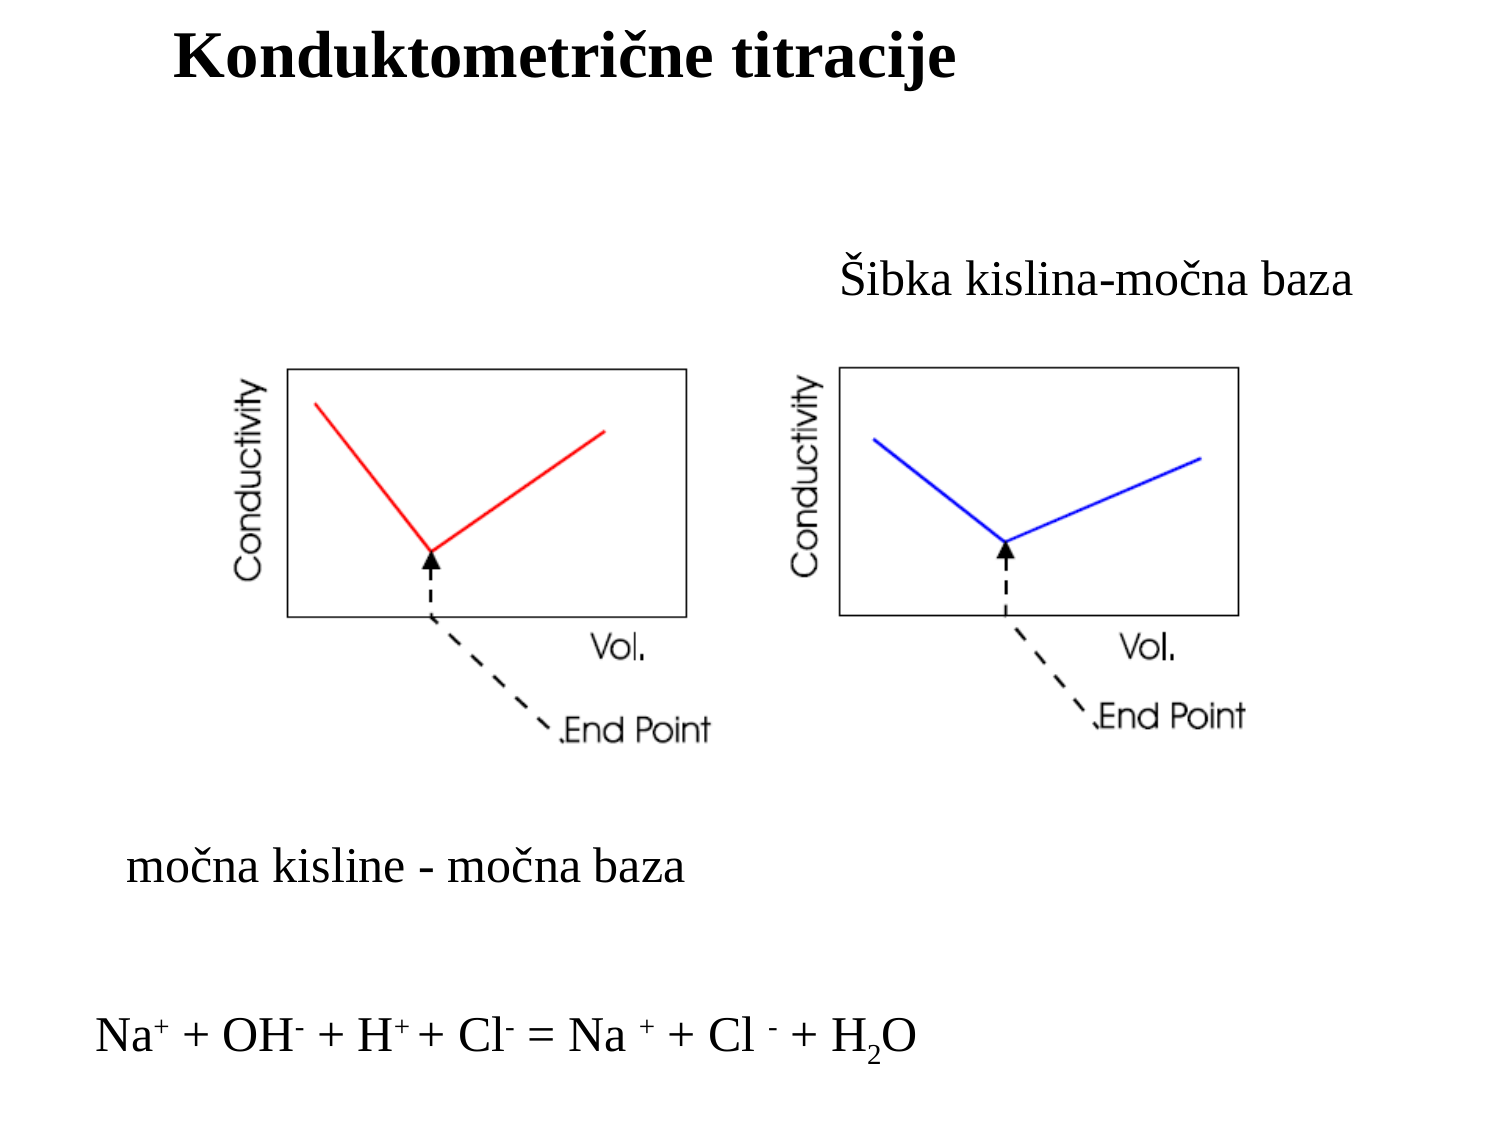

Konduktometrične titracije
Šibka kislina-močna baza
močna kisline - močna baza
Na+ + OH- + H+ + Cl- = Na + + Cl - + H2O